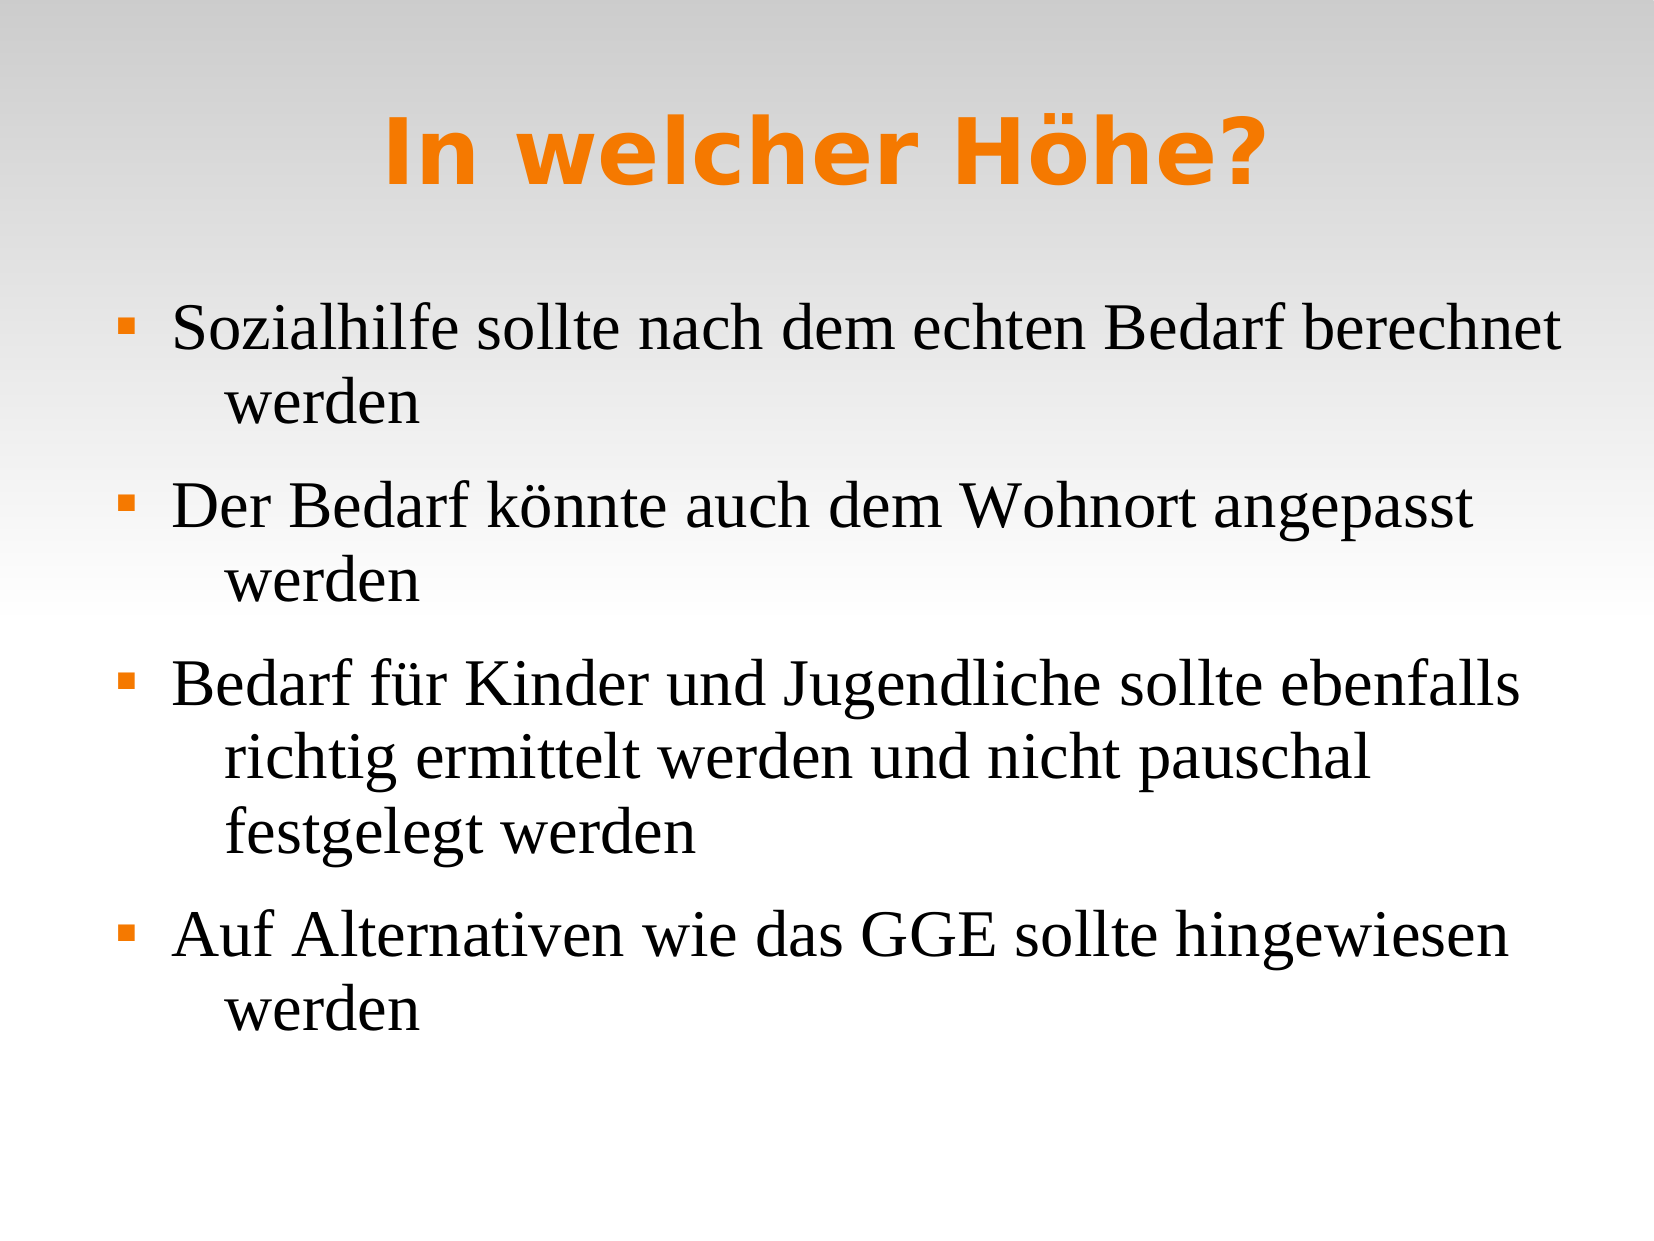

# In welcher Höhe?
Sozialhilfe sollte nach dem echten Bedarf berechnet werden
Der Bedarf könnte auch dem Wohnort angepasst werden
Bedarf für Kinder und Jugendliche sollte ebenfalls richtig ermittelt werden und nicht pauschal festgelegt werden
Auf Alternativen wie das GGE sollte hingewiesen werden